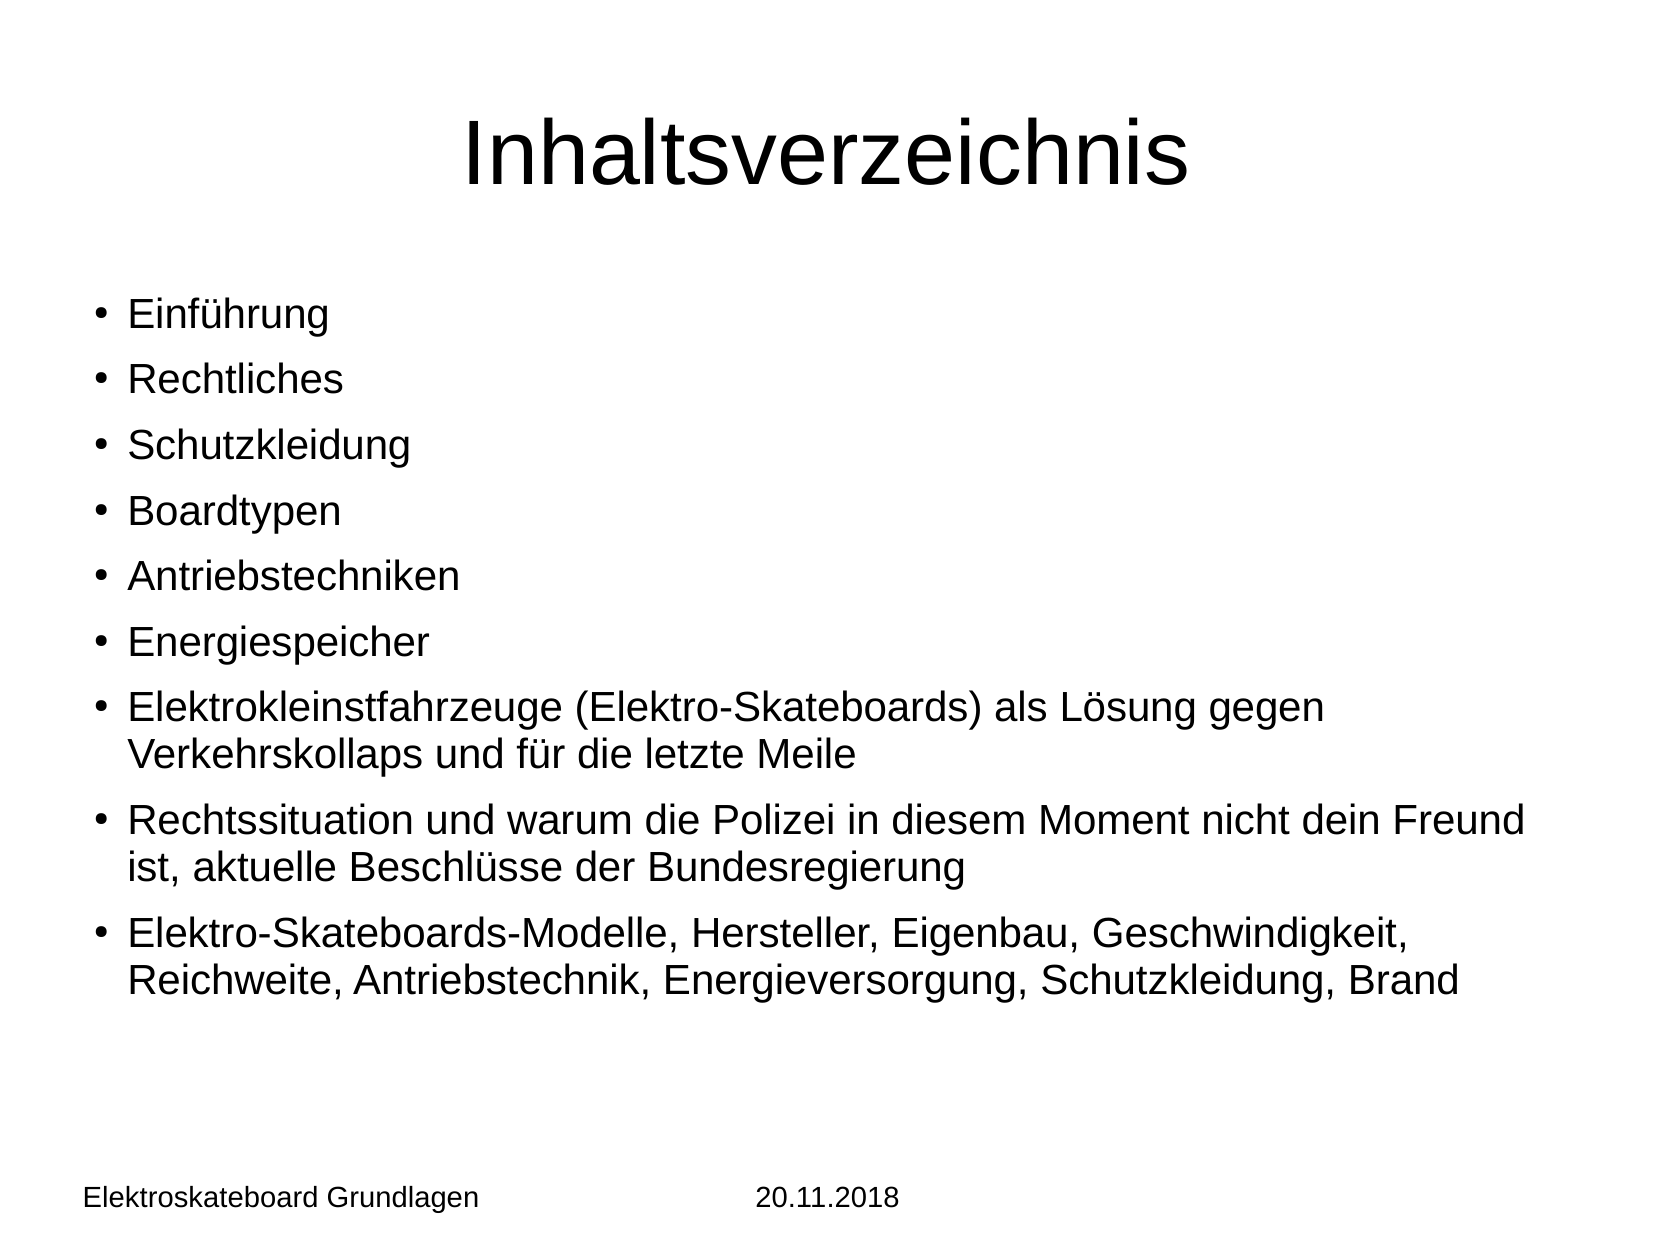

# Inhaltsverzeichnis
Einführung
Rechtliches
Schutzkleidung
Boardtypen
Antriebstechniken
Energiespeicher
Elektrokleinstfahrzeuge (Elektro-Skateboards) als Lösung gegen Verkehrskollaps und für die letzte Meile
Rechtssituation und warum die Polizei in diesem Moment nicht dein Freund ist, aktuelle Beschlüsse der Bundesregierung
Elektro-Skateboards-Modelle, Hersteller, Eigenbau, Geschwindigkeit, Reichweite, Antriebstechnik, Energieversorgung, Schutzkleidung, Brand